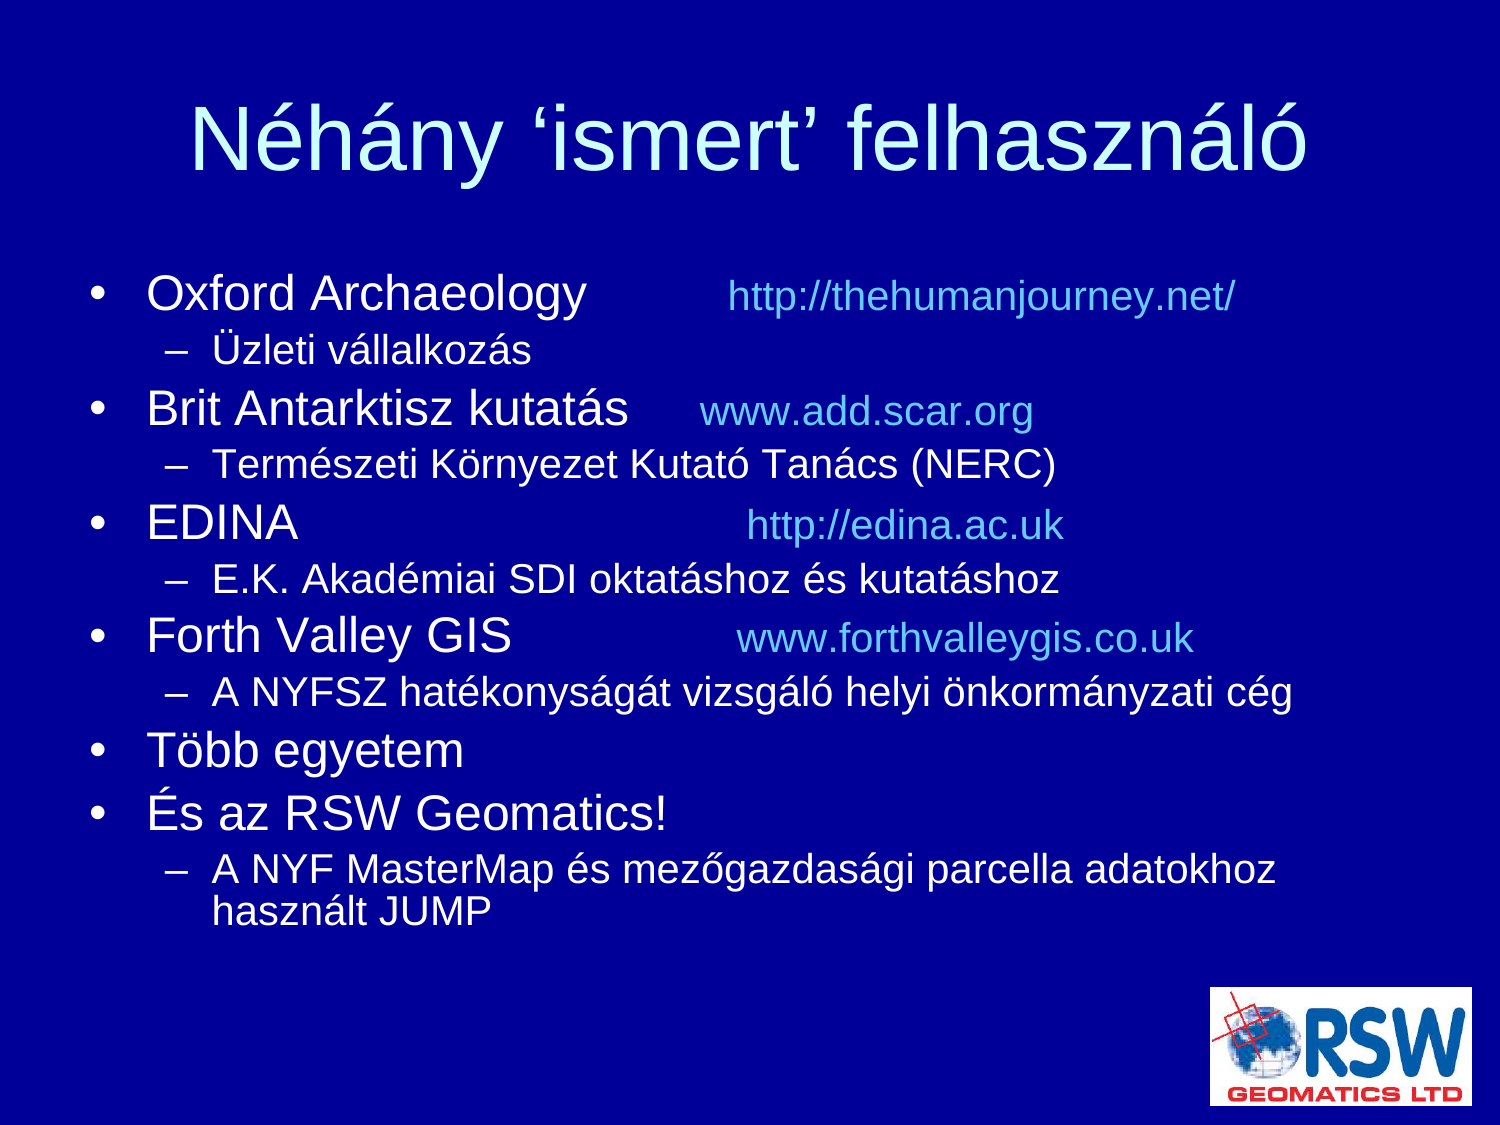

# Néhány ‘ismert’ felhasználó
Oxford Archaeology http://thehumanjourney.net/
Üzleti vállalkozás
Brit Antarktisz kutatás www.add.scar.org
Természeti Környezet Kutató Tanács (NERC)
EDINA http://edina.ac.uk
E.K. Akadémiai SDI oktatáshoz és kutatáshoz
Forth Valley GIS www.forthvalleygis.co.uk
A NYFSZ hatékonyságát vizsgáló helyi önkormányzati cég
Több egyetem
És az RSW Geomatics!
A NYF MasterMap és mezőgazdasági parcella adatokhoz használt JUMP